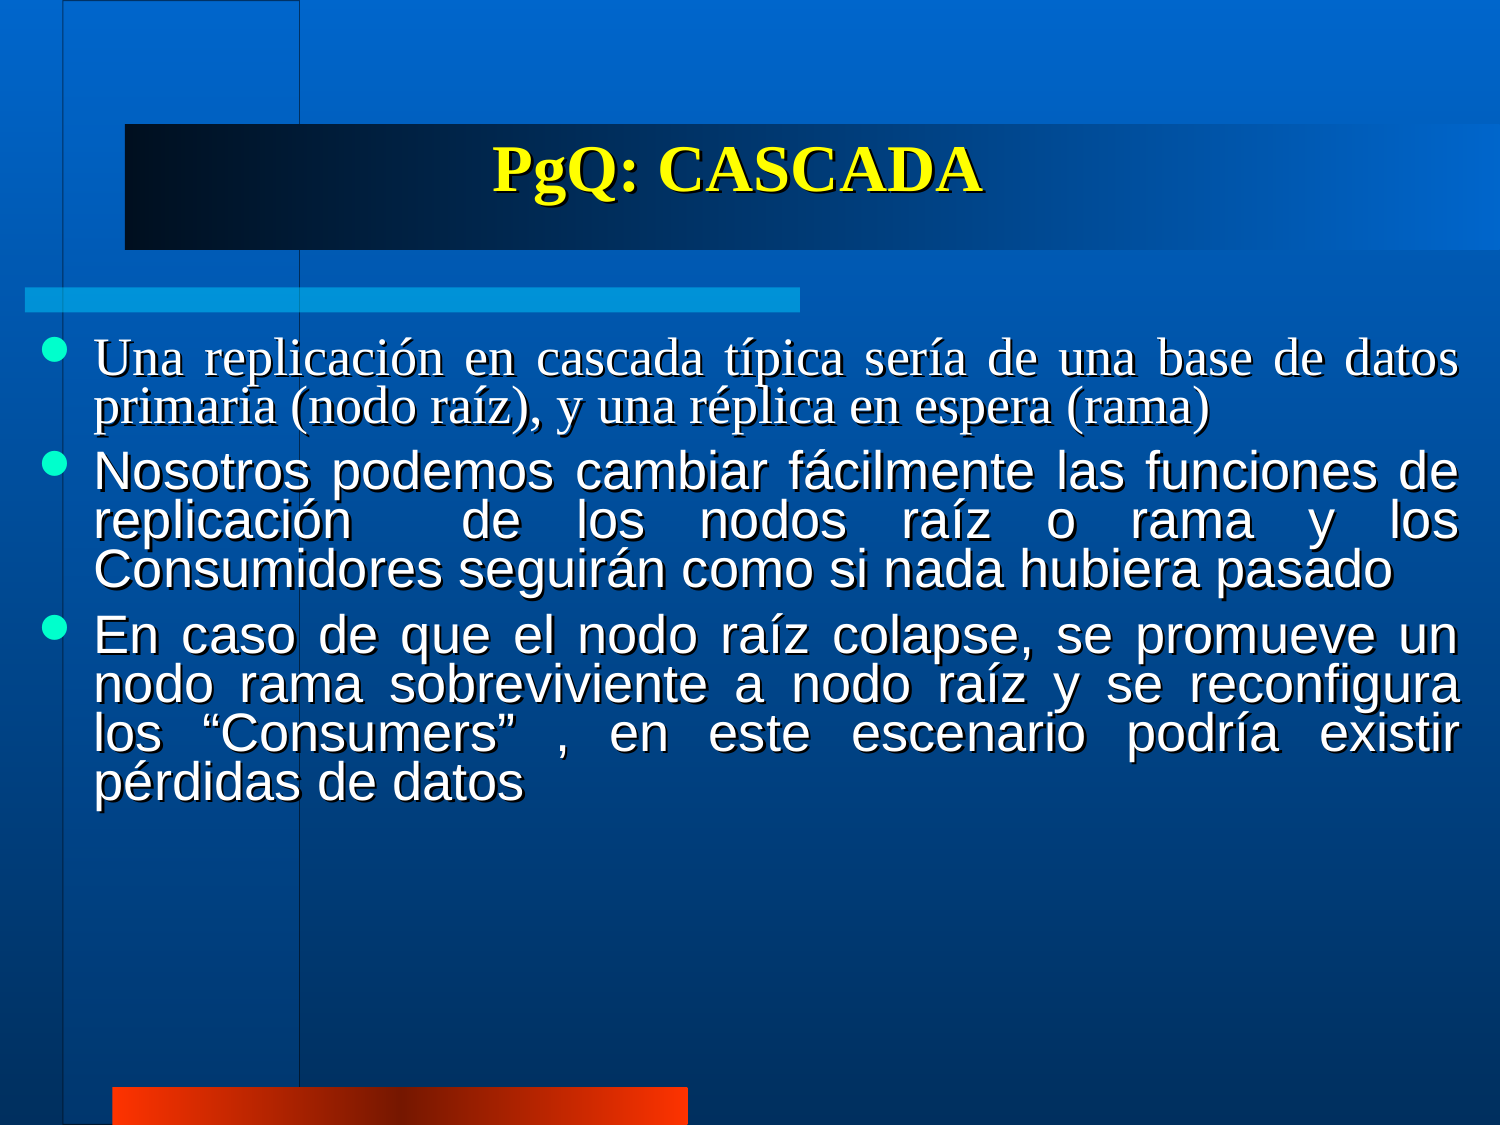

# PgQ: CASCADA
Una replicación en cascada típica sería de una base de datos primaria (nodo raíz), y una réplica en espera (rama)
Nosotros podemos cambiar fácilmente las funciones de replicación de los nodos raíz o rama y los Consumidores seguirán como si nada hubiera pasado
En caso de que el nodo raíz colapse, se promueve un nodo rama sobreviviente a nodo raíz y se reconfigura los “Consumers” , en este escenario podría existir pérdidas de datos